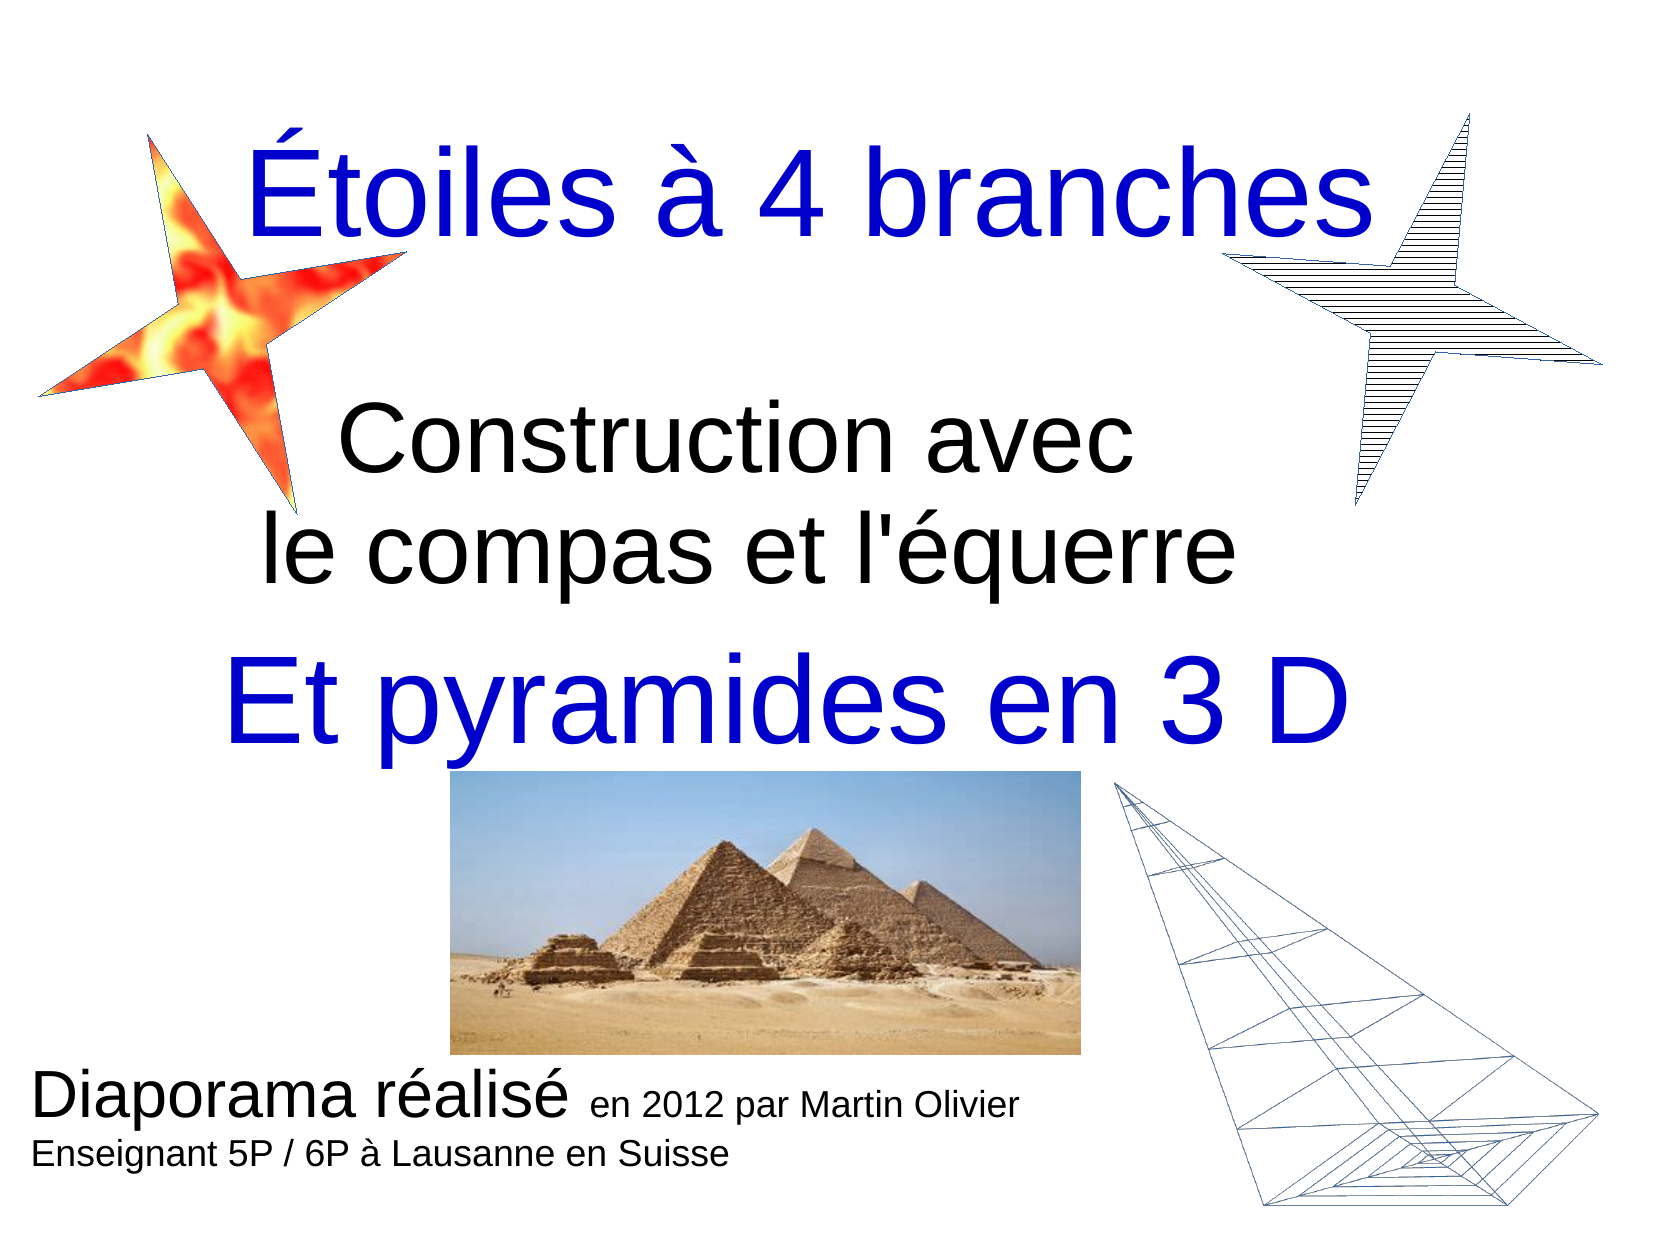

# Étoiles à 4 branches
Construction avec
le compas et l'équerre
Et pyramides en 3 D
Diaporama réalisé en 2012 par Martin Olivier
Enseignant 5P / 6P à Lausanne en Suisse